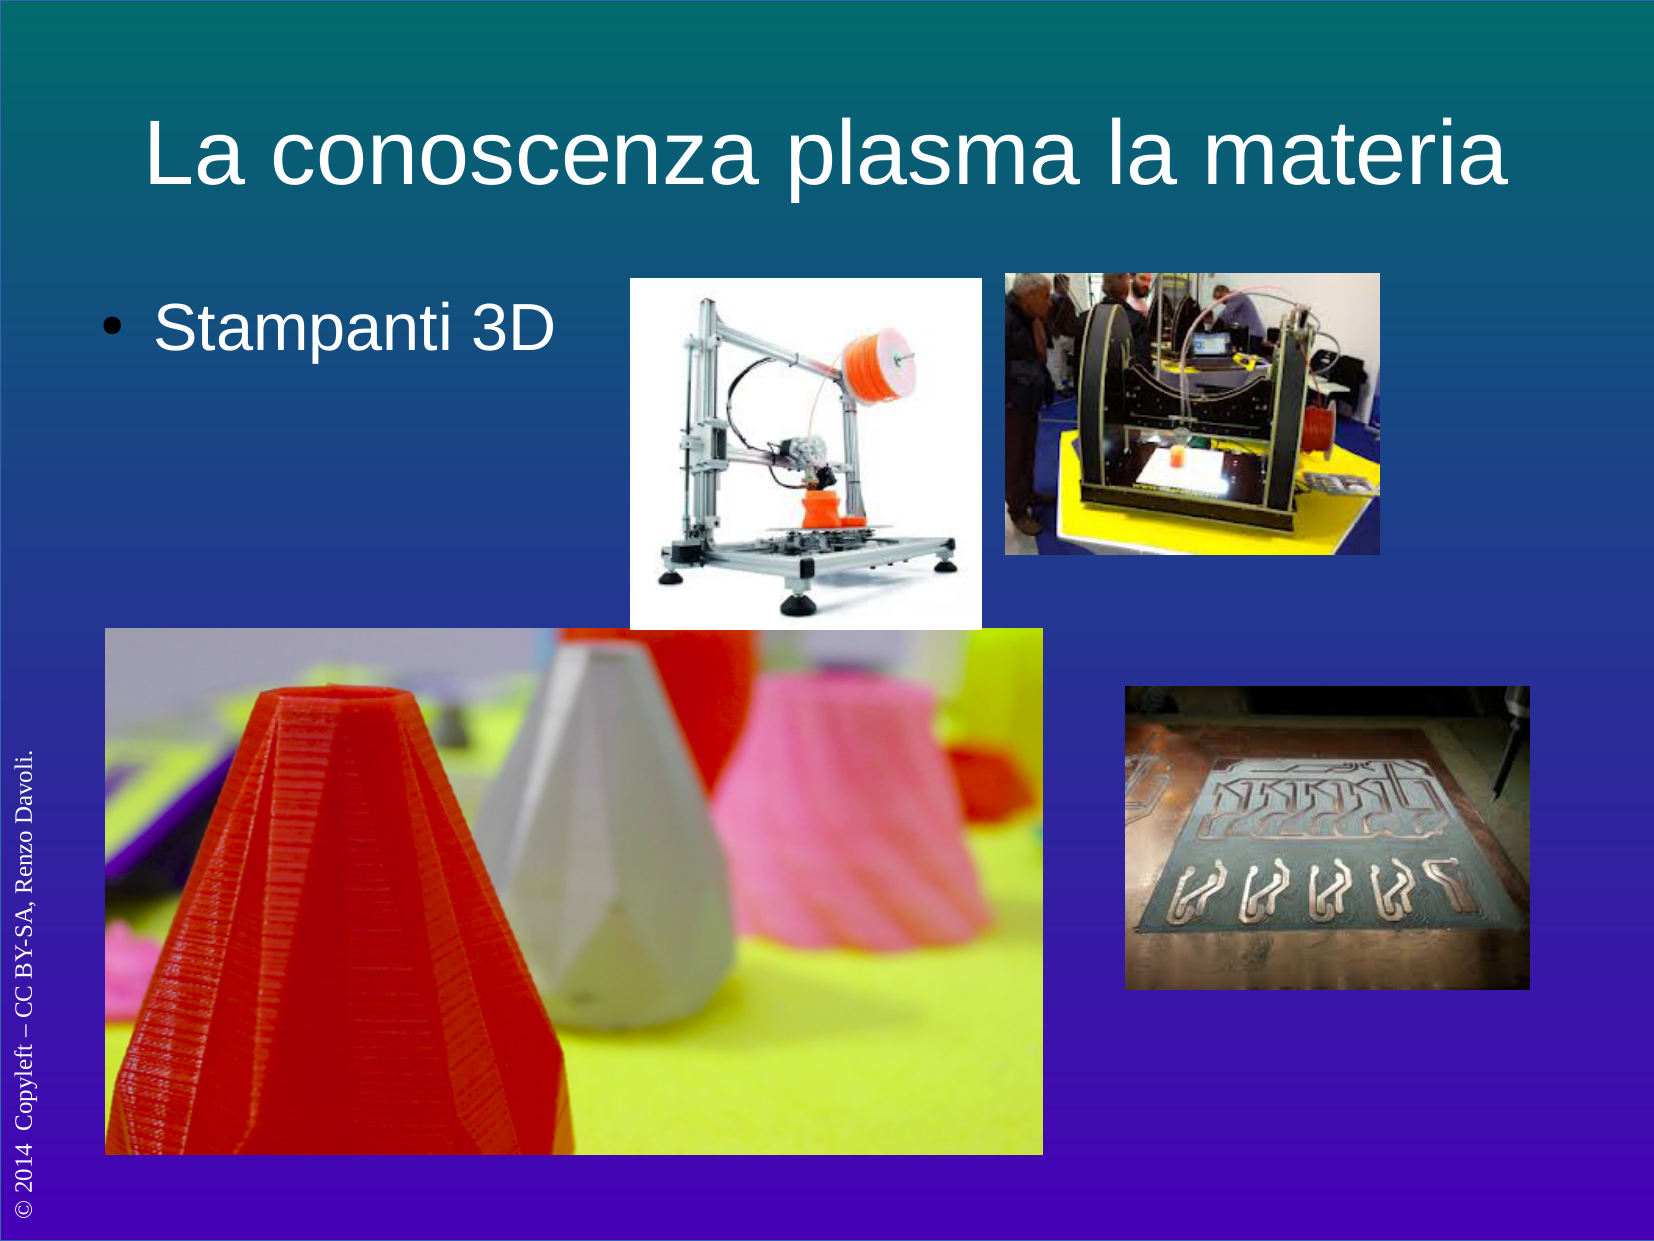

# La conoscenza plasma la materia
Stampanti 3D